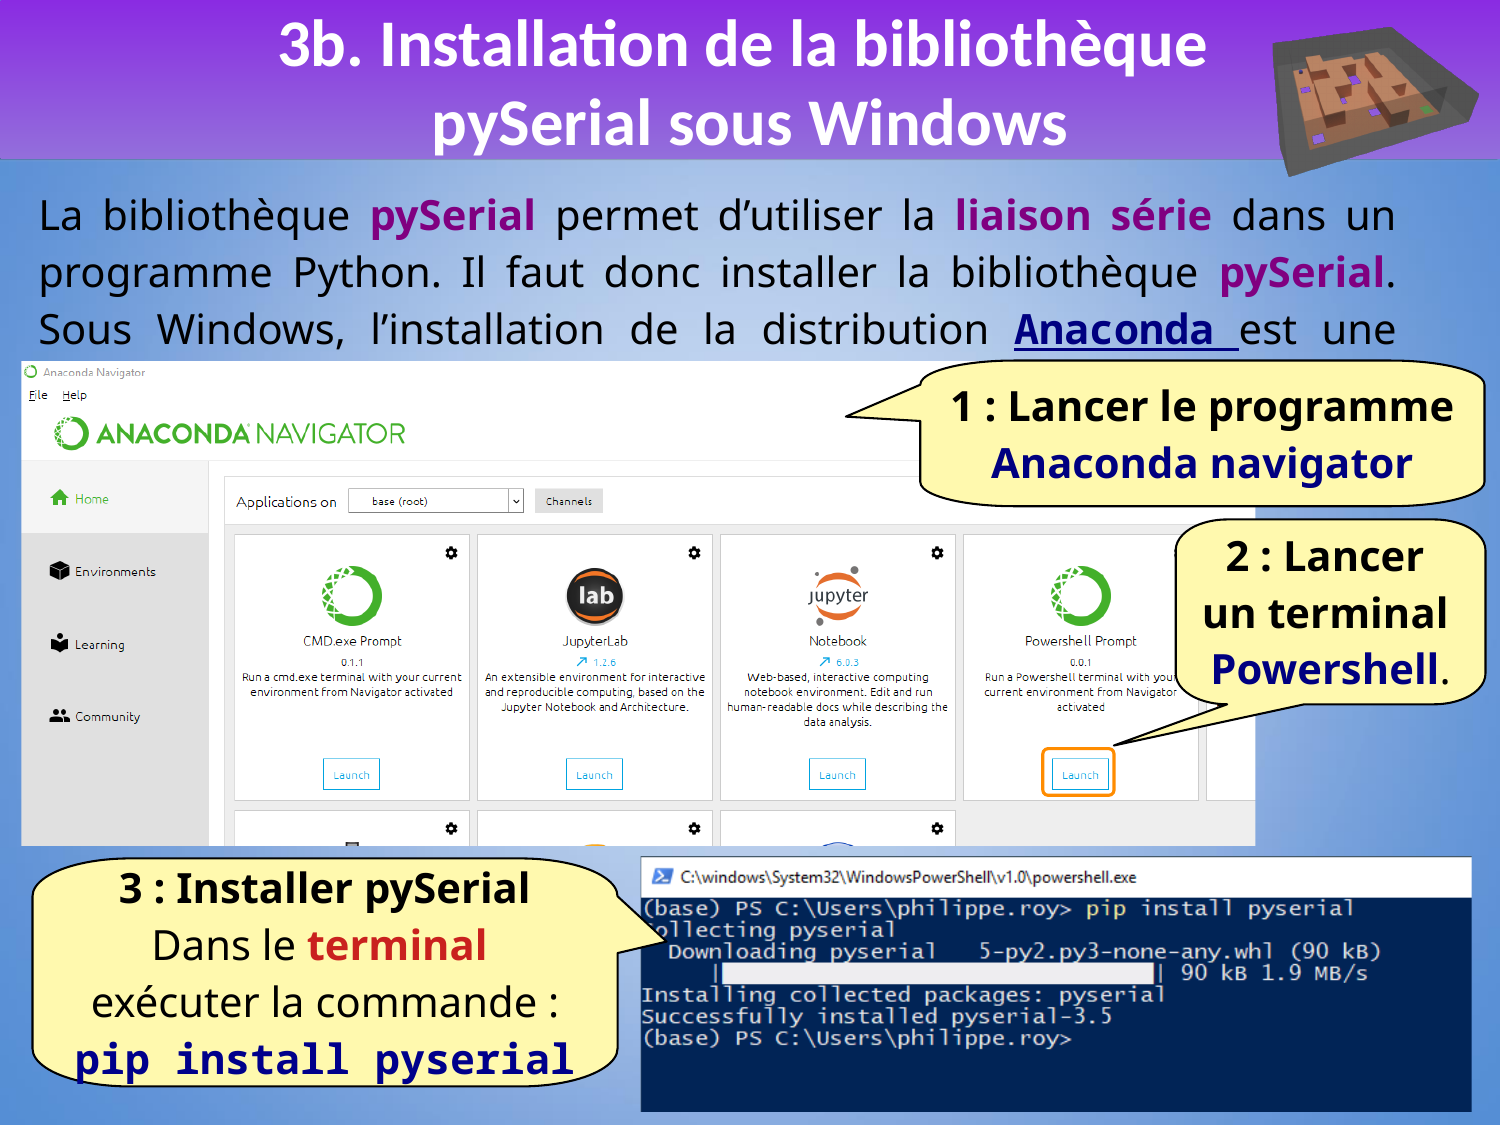

3b. Installation de la bibliothèque
pySerial sous Windows
La bibliothèque pySerial permet d’utiliser la liaison série dans un programme Python. Il faut donc installer la bibliothèque pySerial. Sous Windows, l’installation de la distribution Anaconda est une solution simple et efficace de mettre en place un environnement Python.
1 : Lancer le programme
Anaconda navigator
2 : Lancer
un terminal
Powershell.
3 : Installer pySerial
Dans le terminal
exécuter la commande :
pip install pyserial